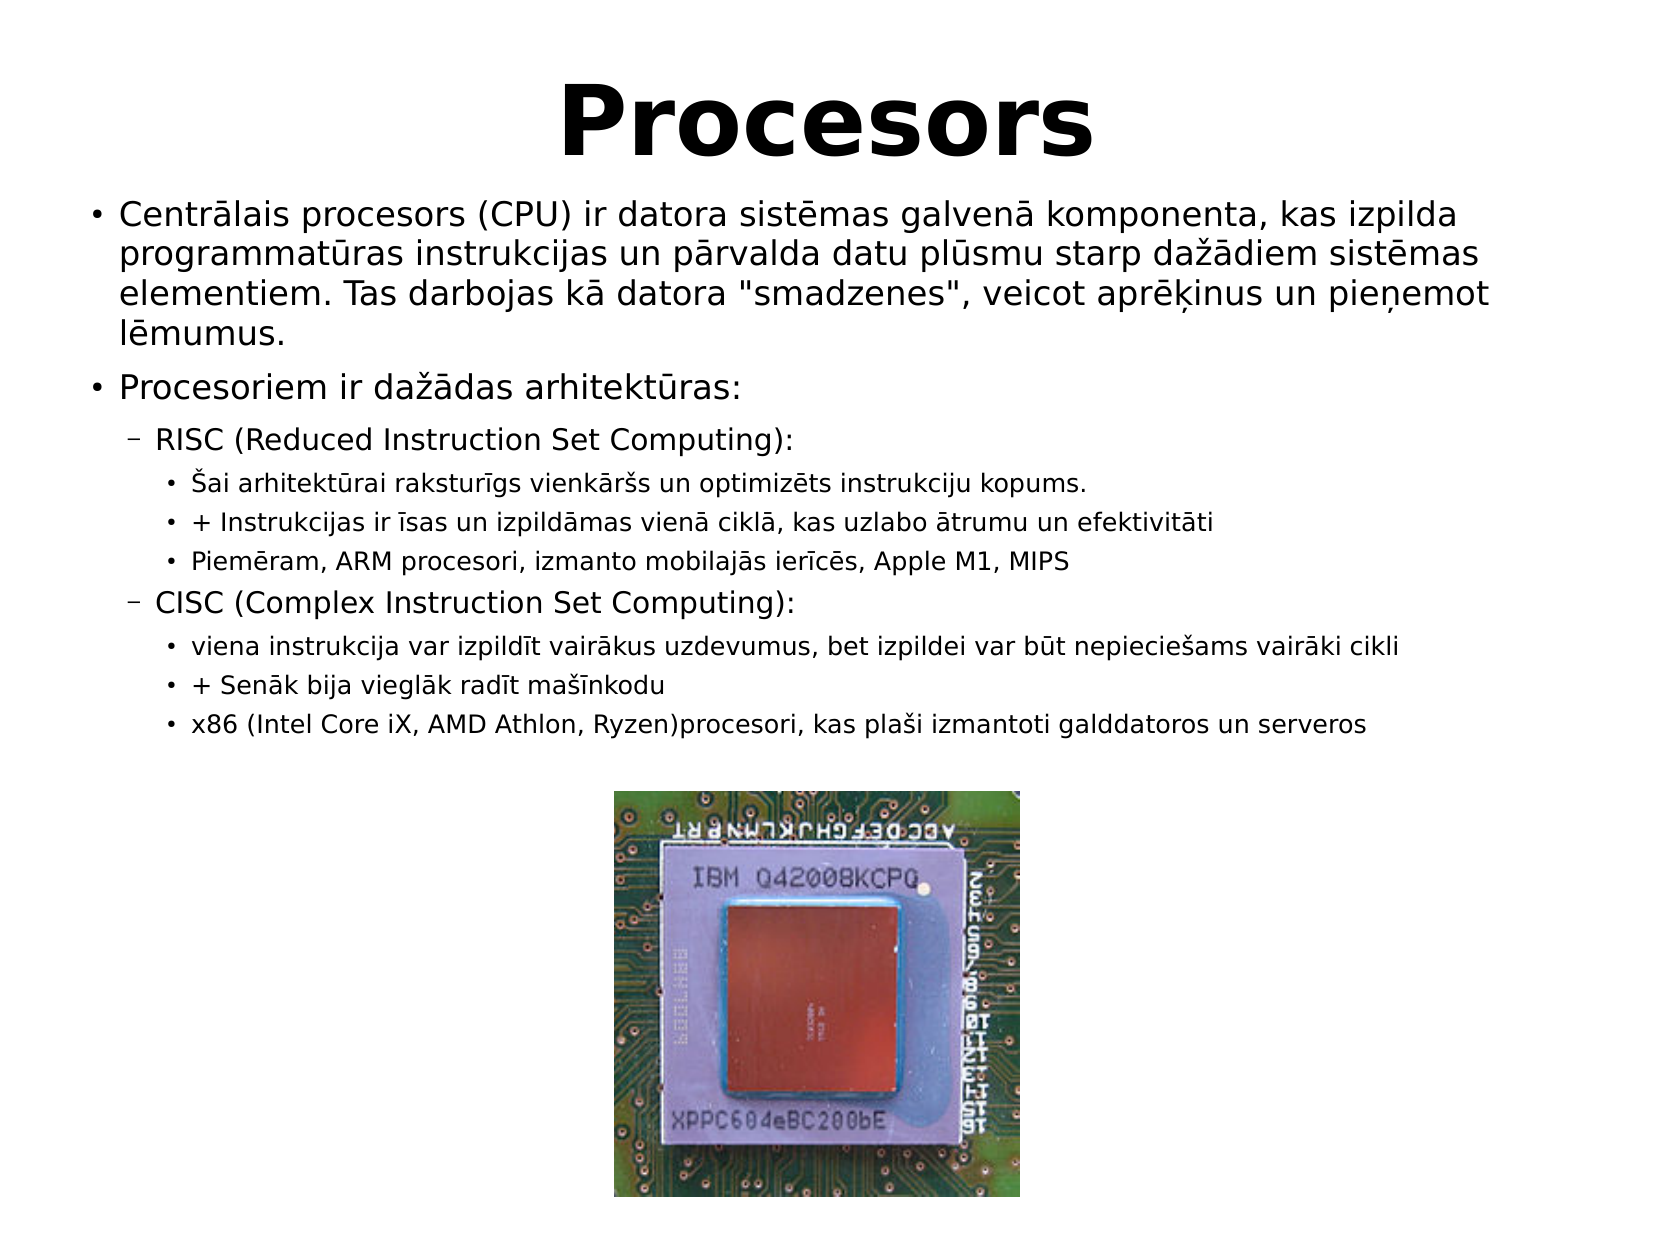

# Procesors
Centrālais procesors (CPU) ir datora sistēmas galvenā komponenta, kas izpilda programmatūras instrukcijas un pārvalda datu plūsmu starp dažādiem sistēmas elementiem. Tas darbojas kā datora "smadzenes", veicot aprēķinus un pieņemot lēmumus.
Procesoriem ir dažādas arhitektūras:
RISC (Reduced Instruction Set Computing):
Šai arhitektūrai raksturīgs vienkāršs un optimizēts instrukciju kopums.
+ Instrukcijas ir īsas un izpildāmas vienā ciklā, kas uzlabo ātrumu un efektivitāti
Piemēram, ARM procesori, izmanto mobilajās ierīcēs, Apple M1, MIPS
CISC (Complex Instruction Set Computing):
viena instrukcija var izpildīt vairākus uzdevumus, bet izpildei var būt nepieciešams vairāki cikli
+ Senāk bija vieglāk radīt mašīnkodu
x86 (Intel Core iX, AMD Athlon, Ryzen)procesori, kas plaši izmantoti galddatoros un serveros